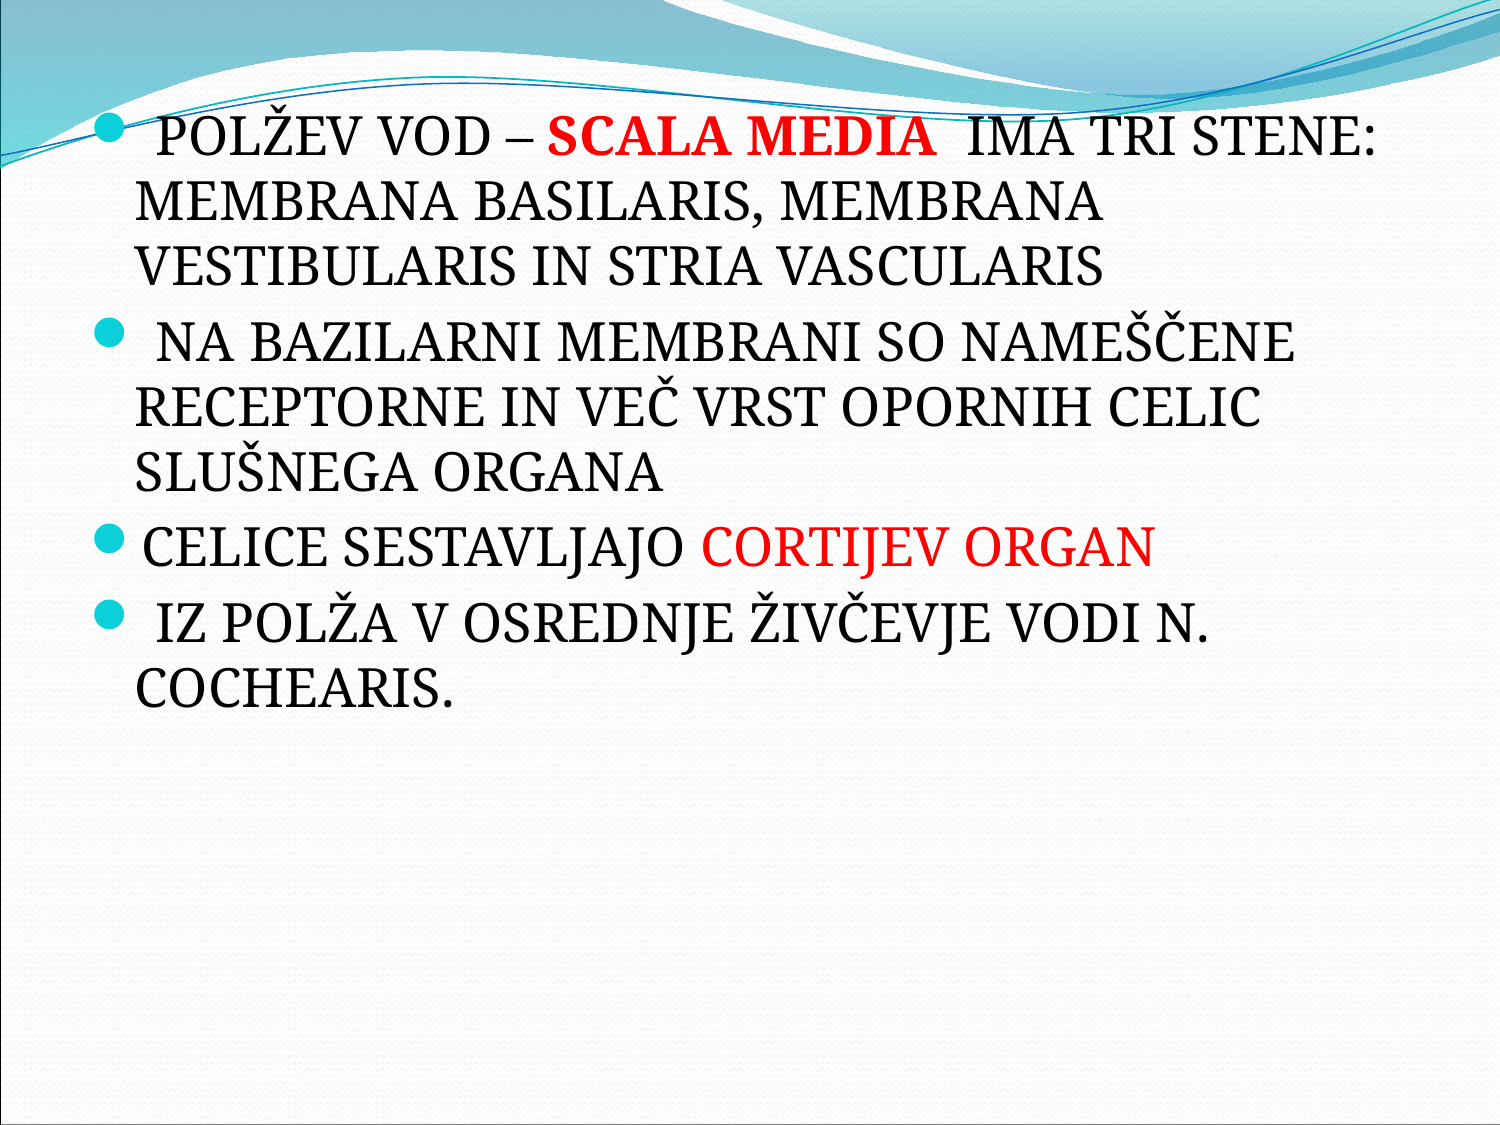

Polžev vod – scala media ima tri stene: membrana basilaris, membrana vestibularis in stria vascularis
 Na bazilarni membrani so nameščene receptorne in več vrst opornih celic slušnega organa
Celice sestavljajo Cortijev organ
 Iz polža v osrednje živčevje vodi n. cochearis.
#